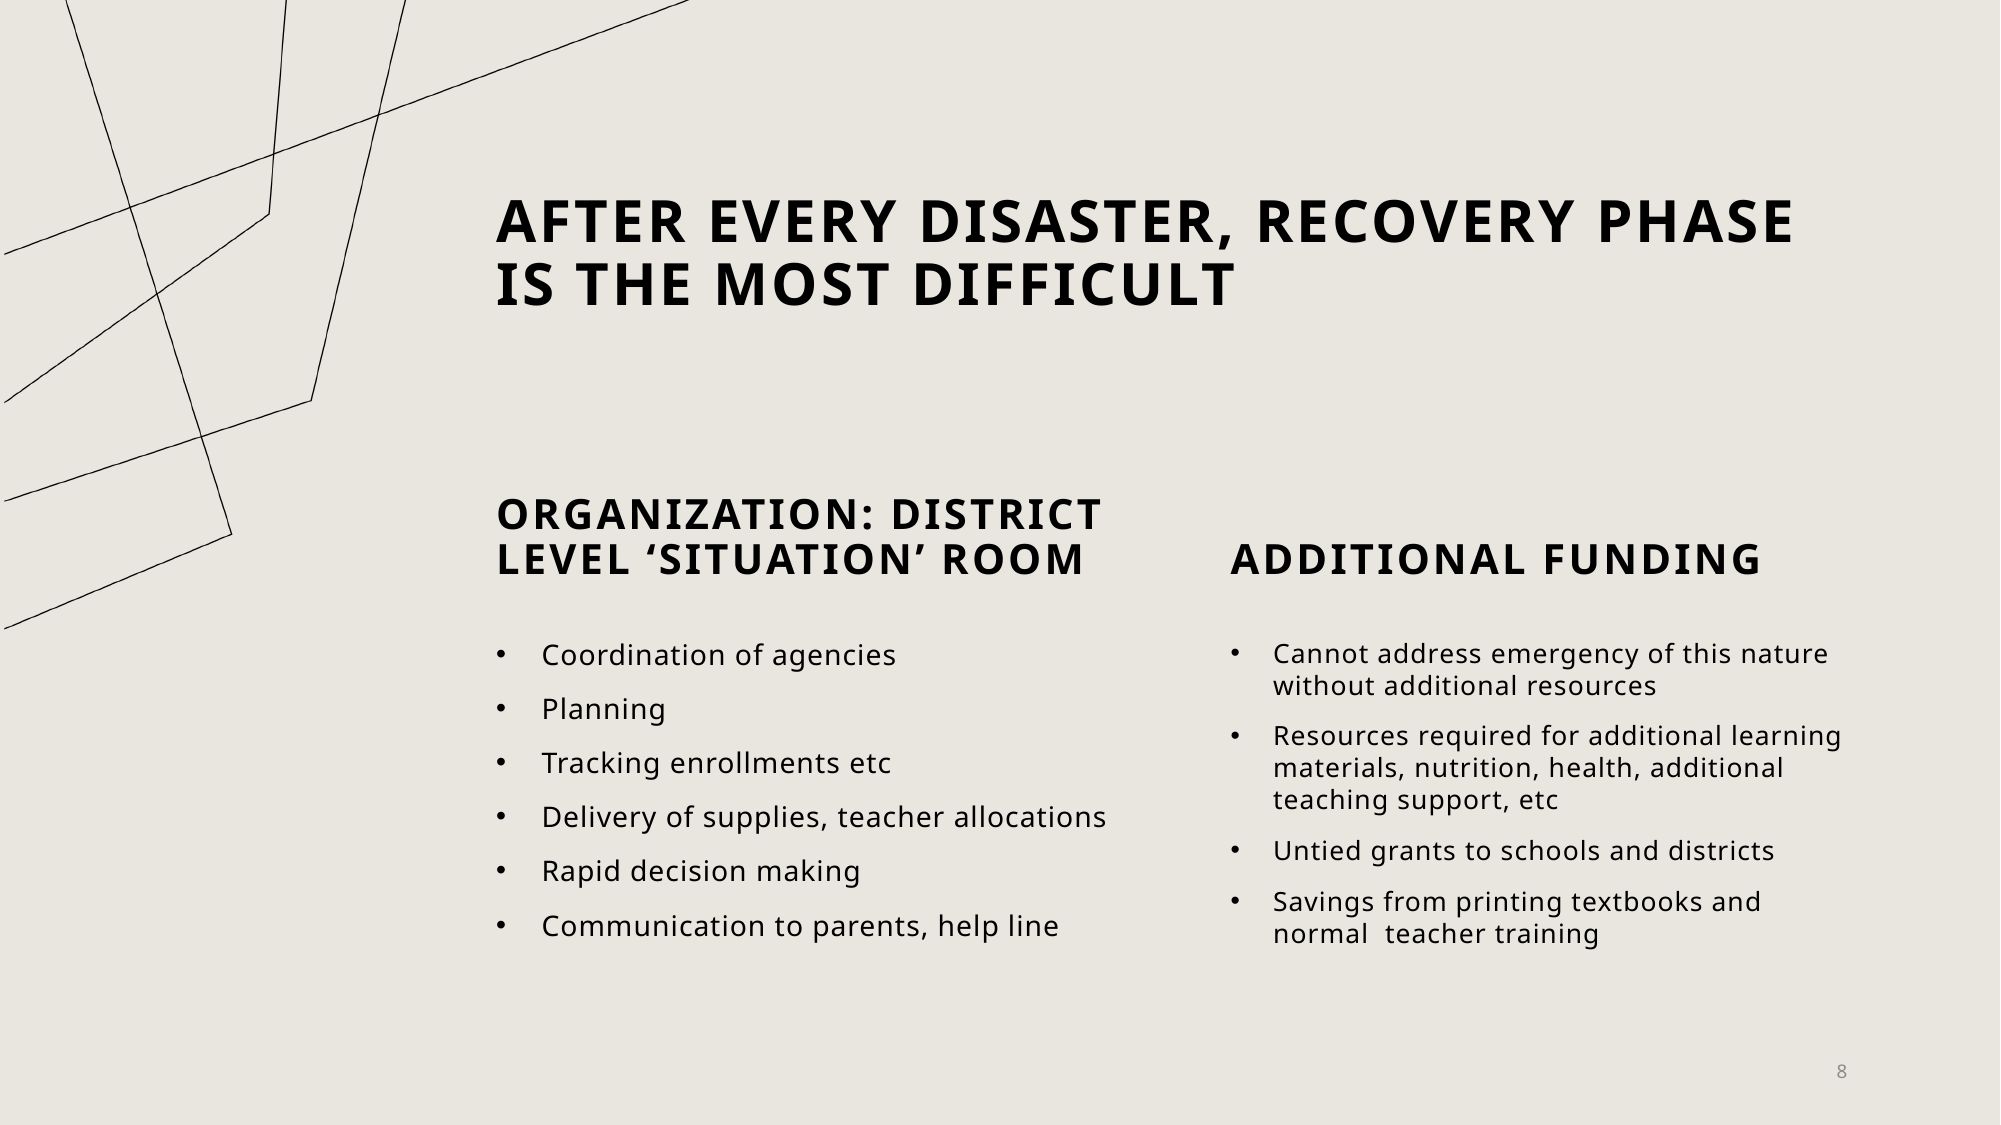

# After every disaster, recovery phase is the most difficult
ORGANIZATION: DISTRICT LEVEL ‘SITUATION’ ROOM
ADDITIONAL FUNDING
Coordination of agencies
Planning
Tracking enrollments etc
Delivery of supplies, teacher allocations
Rapid decision making
Communication to parents, help line
Cannot address emergency of this nature without additional resources
Resources required for additional learning materials, nutrition, health, additional teaching support, etc
Untied grants to schools and districts
Savings from printing textbooks and normal teacher training